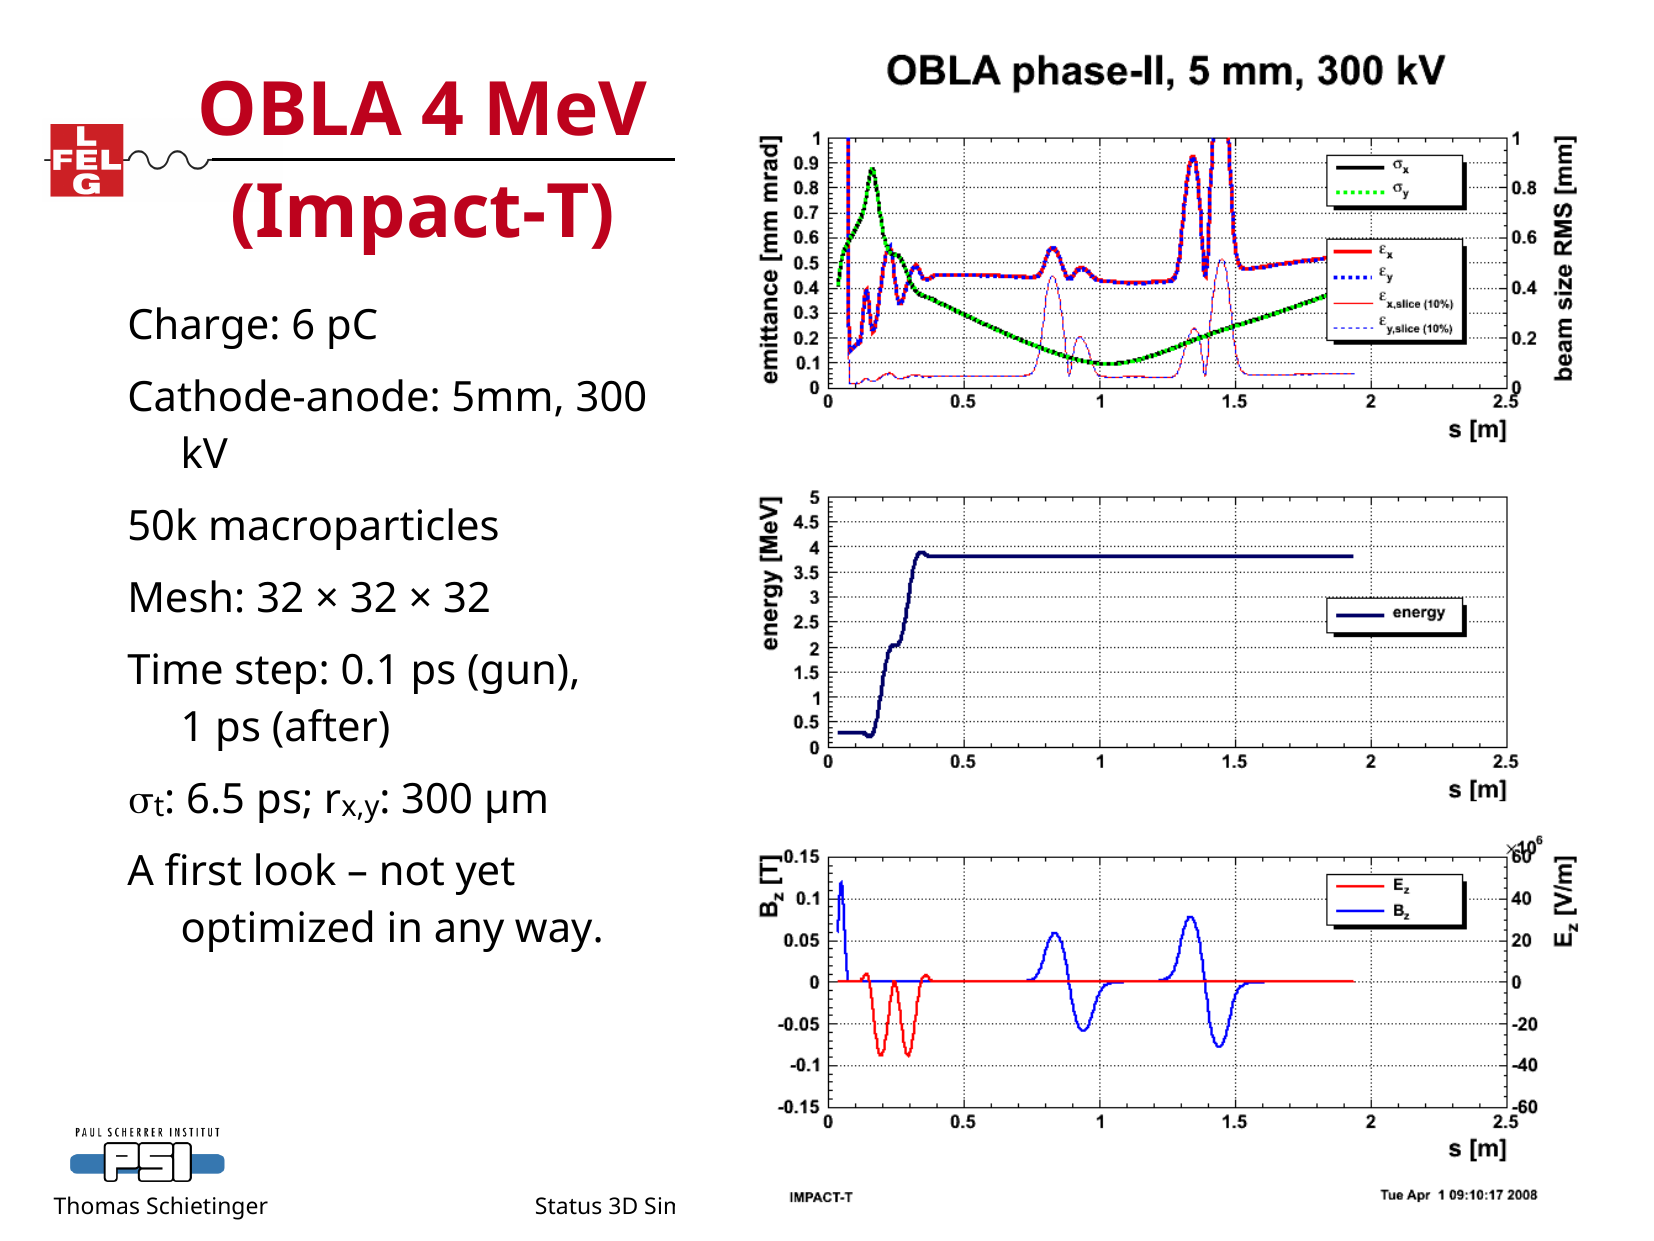

# OBLA 4 MeV (Impact-T)
Charge: 6 pC
Cathode-anode: 5mm, 300 kV
50k macroparticles
Mesh: 32 × 32 × 32
Time step: 0.1 ps (gun),
1 ps (after)
t: 6.5 ps; rx,y: 300 µm
A first look – not yet optimized in any way.